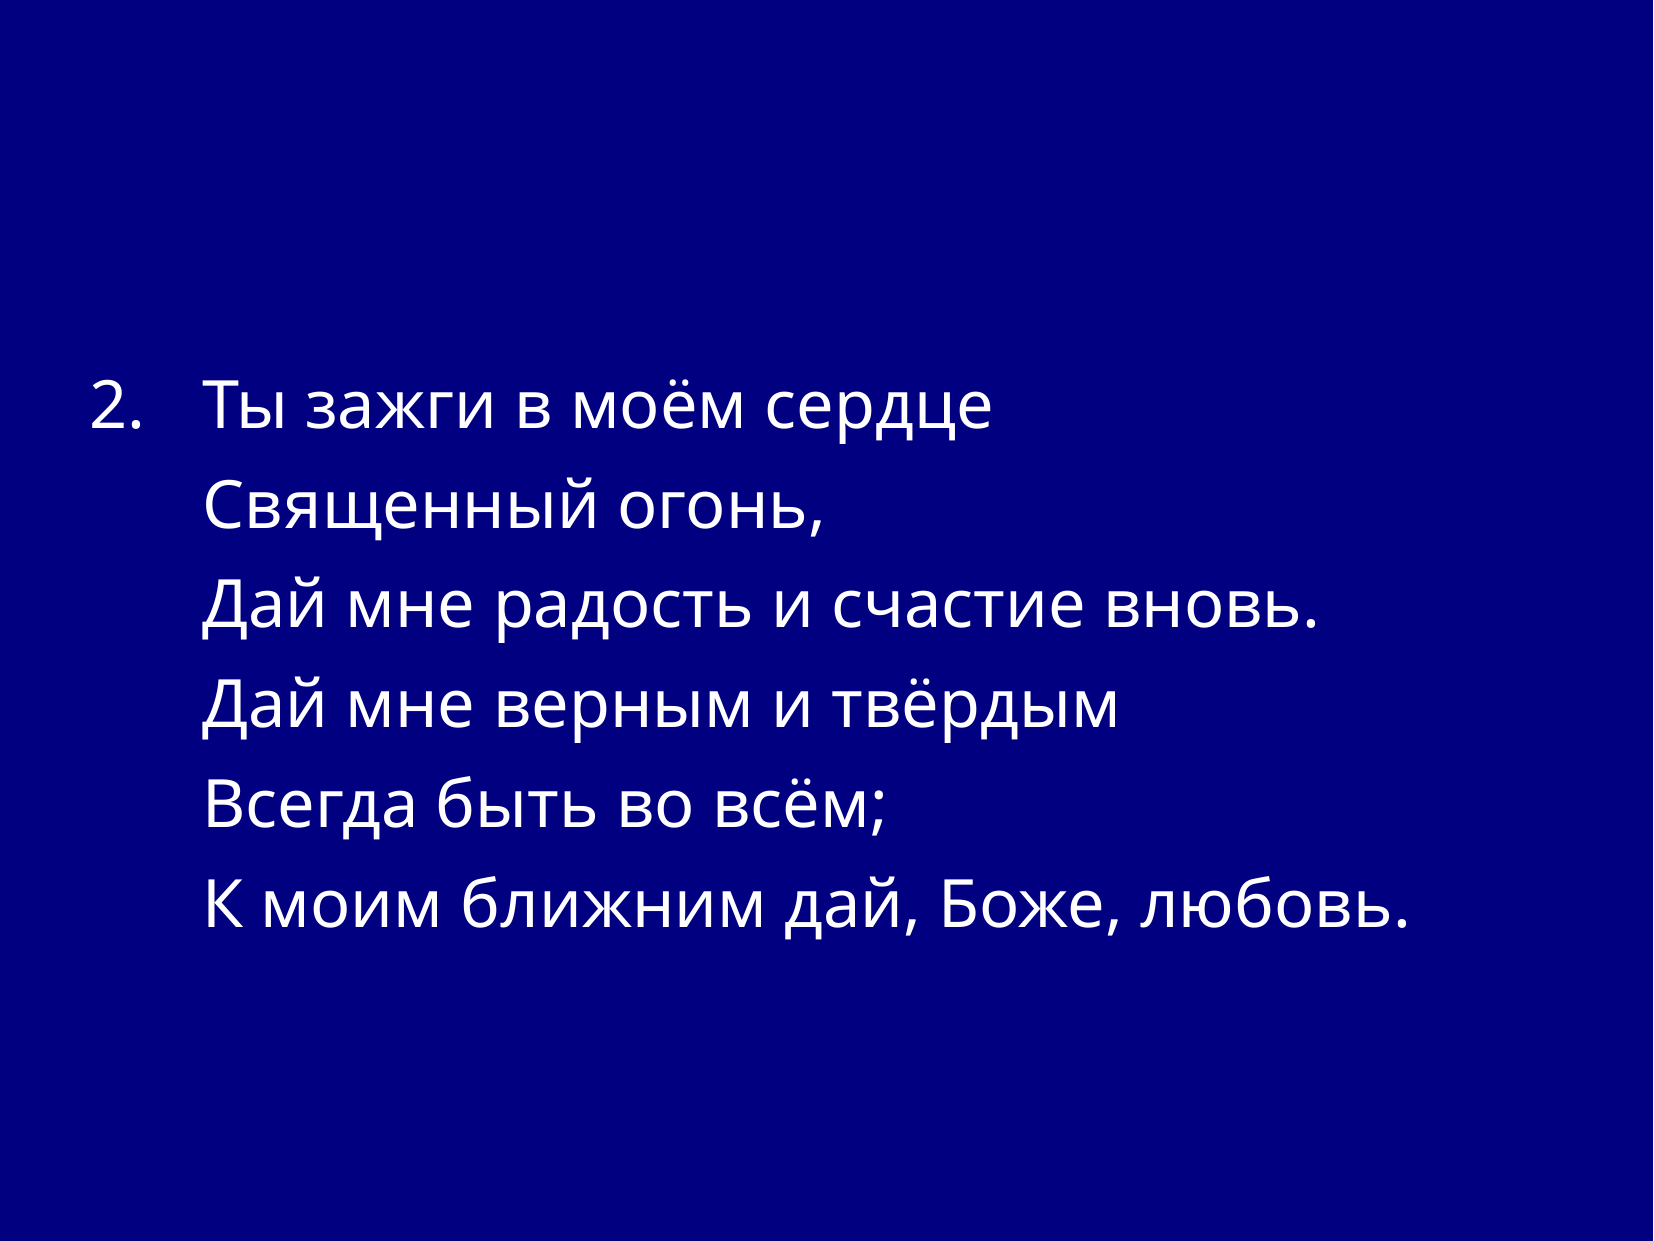

2.	Ты зажги в моём сердце
	Священный огонь,
	Дай мне радость и счастие вновь.
	Дай мне верным и твёрдым
	Всегда быть во всём;
	К моим ближним дай, Боже, любовь.